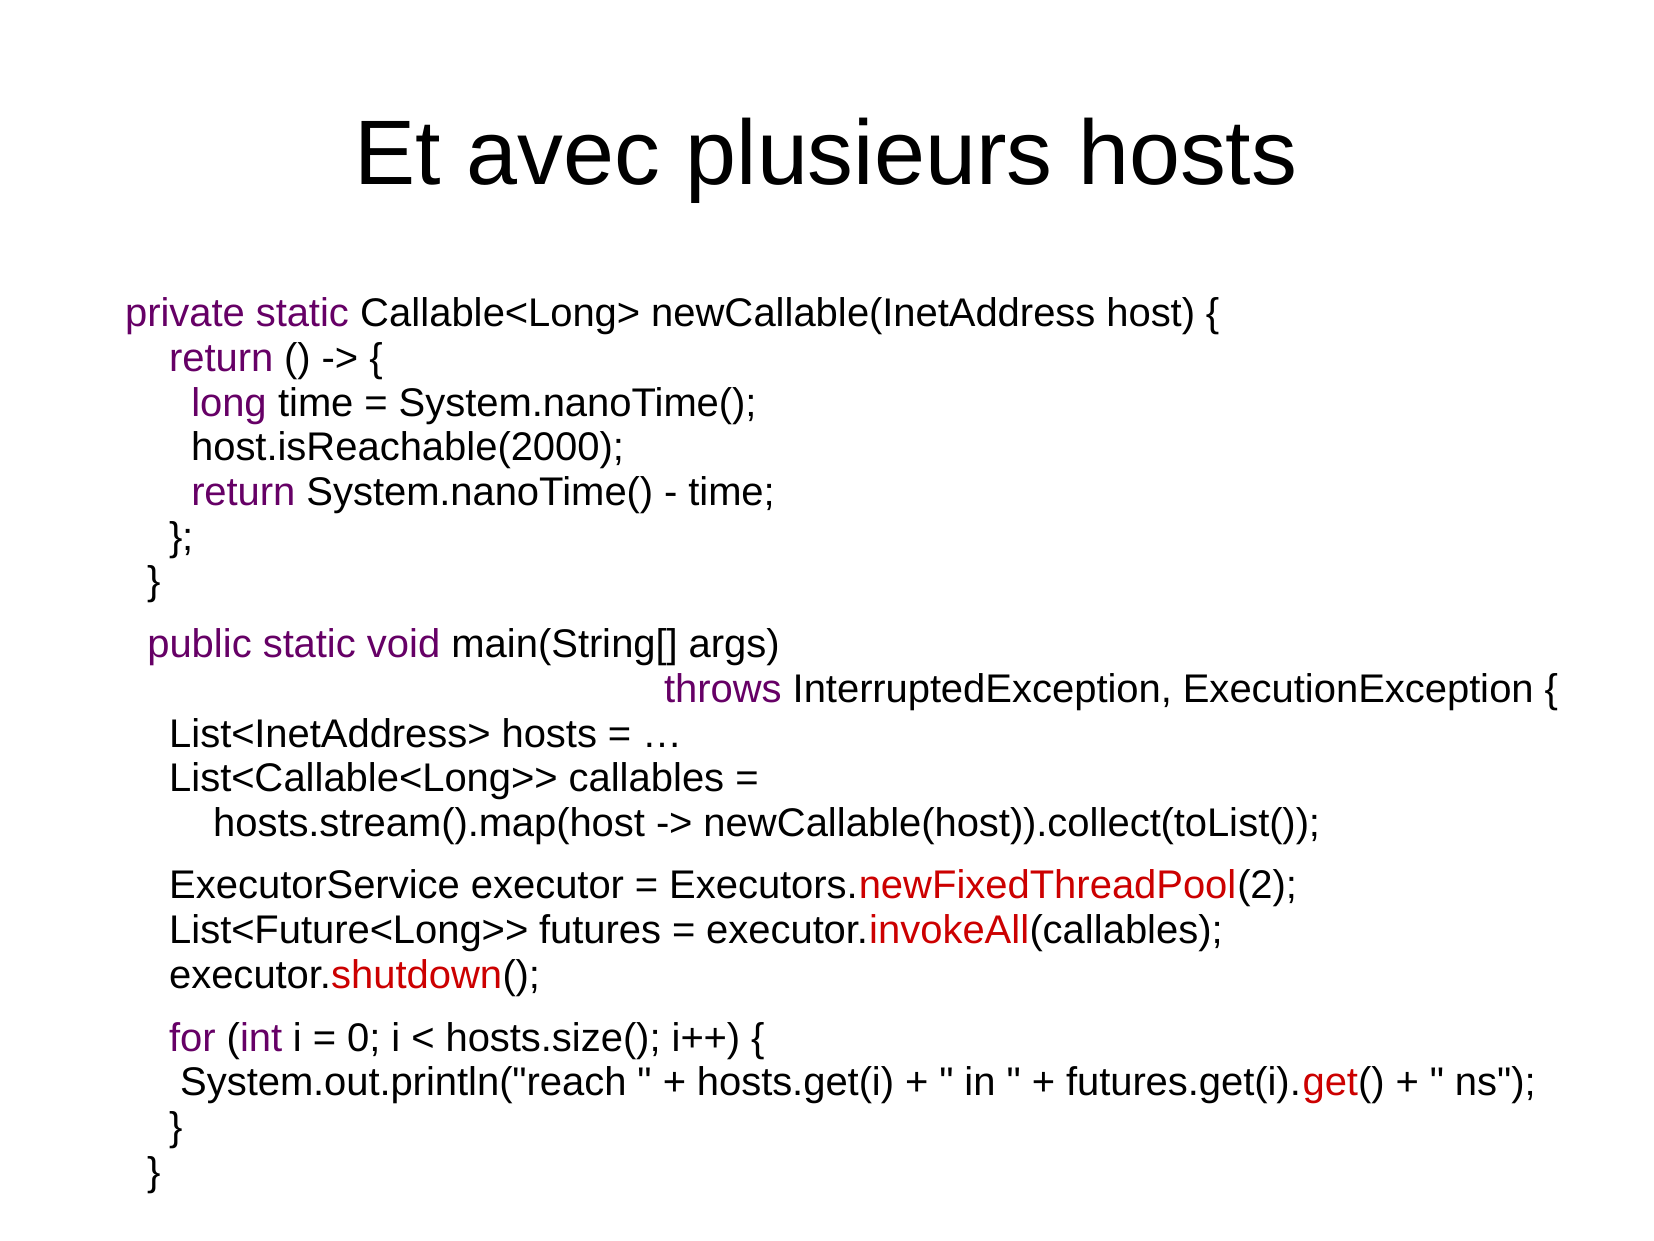

# Et avec plusieurs hosts
private static Callable<Long> newCallable(InetAddress host) {
 return () -> {
 long time = System.nanoTime();
 host.isReachable(2000);
 return System.nanoTime() - time;
 };
 }
 public static void main(String[] args)
 throws InterruptedException, ExecutionException {
 List<InetAddress> hosts = …
 List<Callable<Long>> callables =
 hosts.stream().map(host -> newCallable(host)).collect(toList());
 ExecutorService executor = Executors.newFixedThreadPool(2);
 List<Future<Long>> futures = executor.invokeAll(callables);
 executor.shutdown();
 for (int i = 0; i < hosts.size(); i++) {
 System.out.println("reach " + hosts.get(i) + " in " + futures.get(i).get() + " ns");
 }
 }